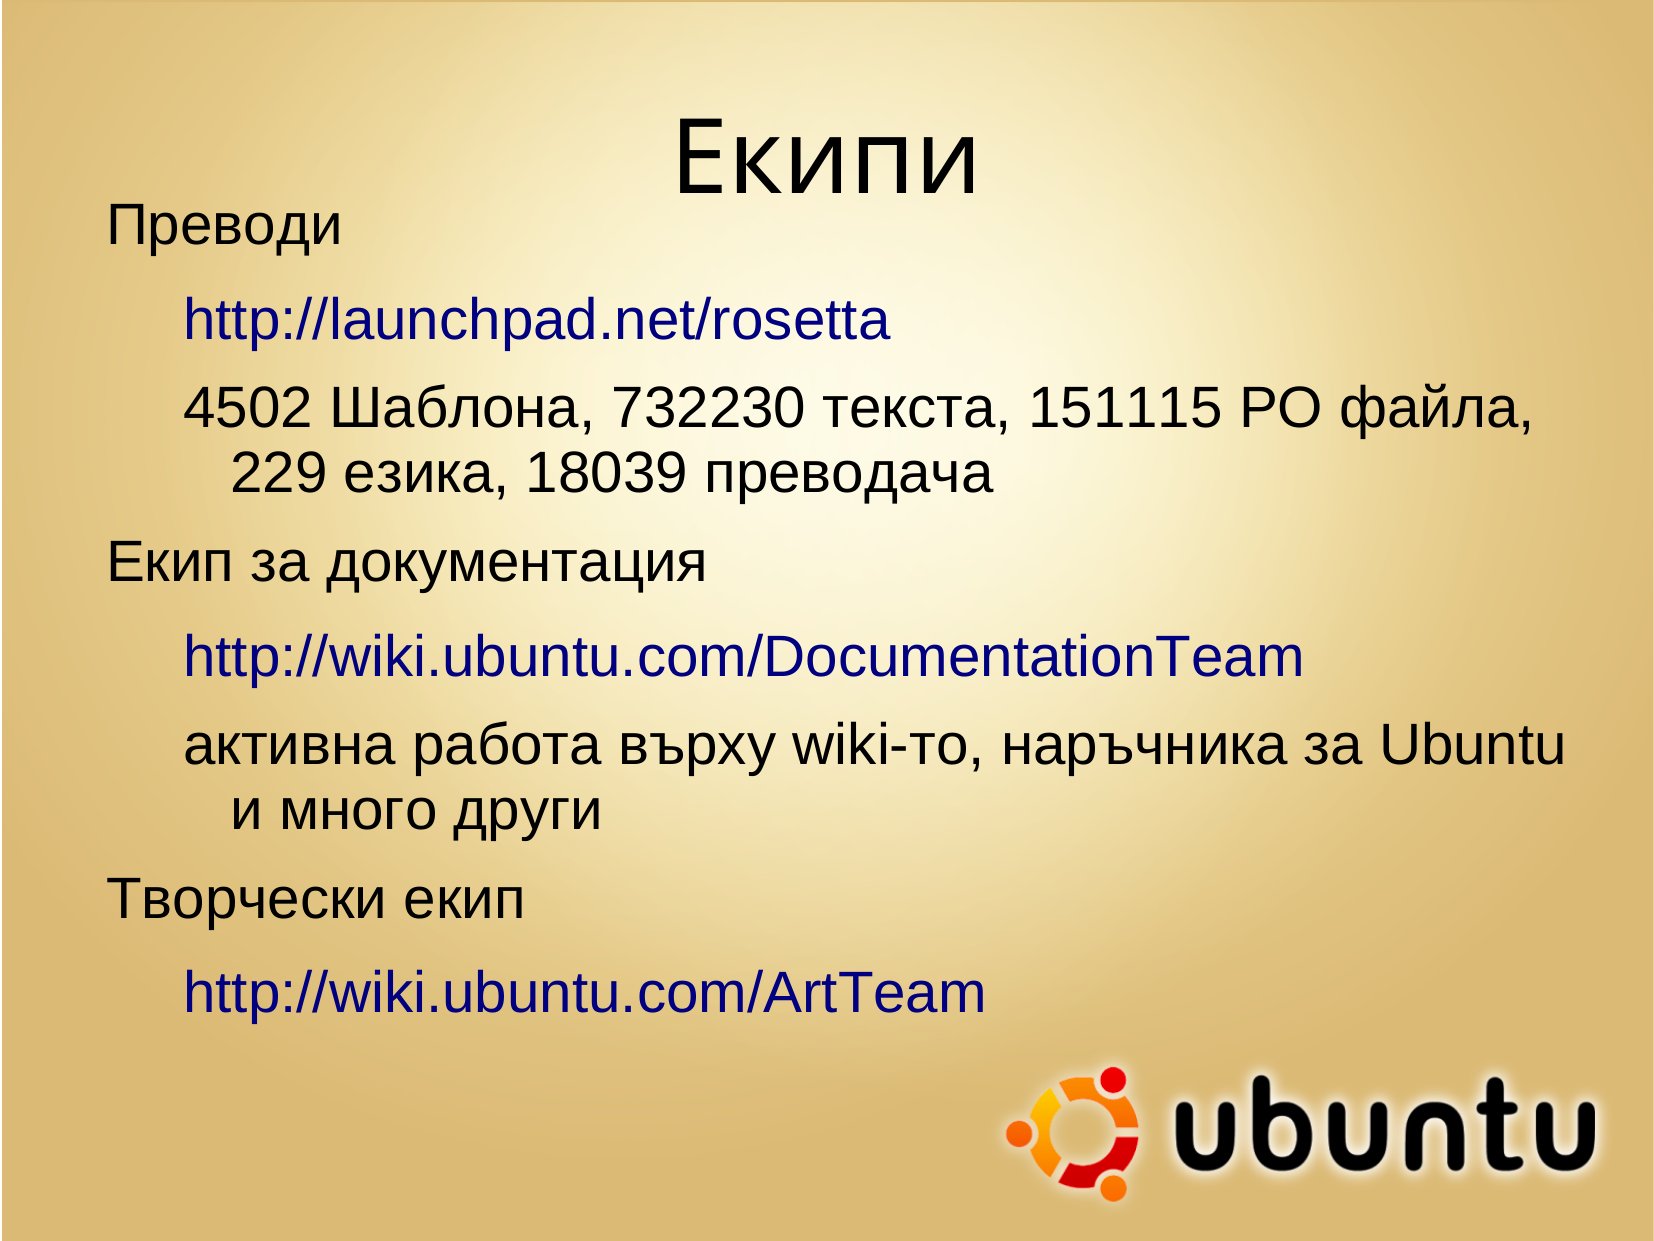

# Екипи
Преводи
http://launchpad.net/rosetta
4502 Шаблона, 732230 текста, 151115 PO файла, 229 езика, 18039 преводача
Екип за документация
http://wiki.ubuntu.com/DocumentationTeam
активна работа върху wiki-то, наръчника за Ubuntu и много други
Творчески екип
http://wiki.ubuntu.com/ArtTeam